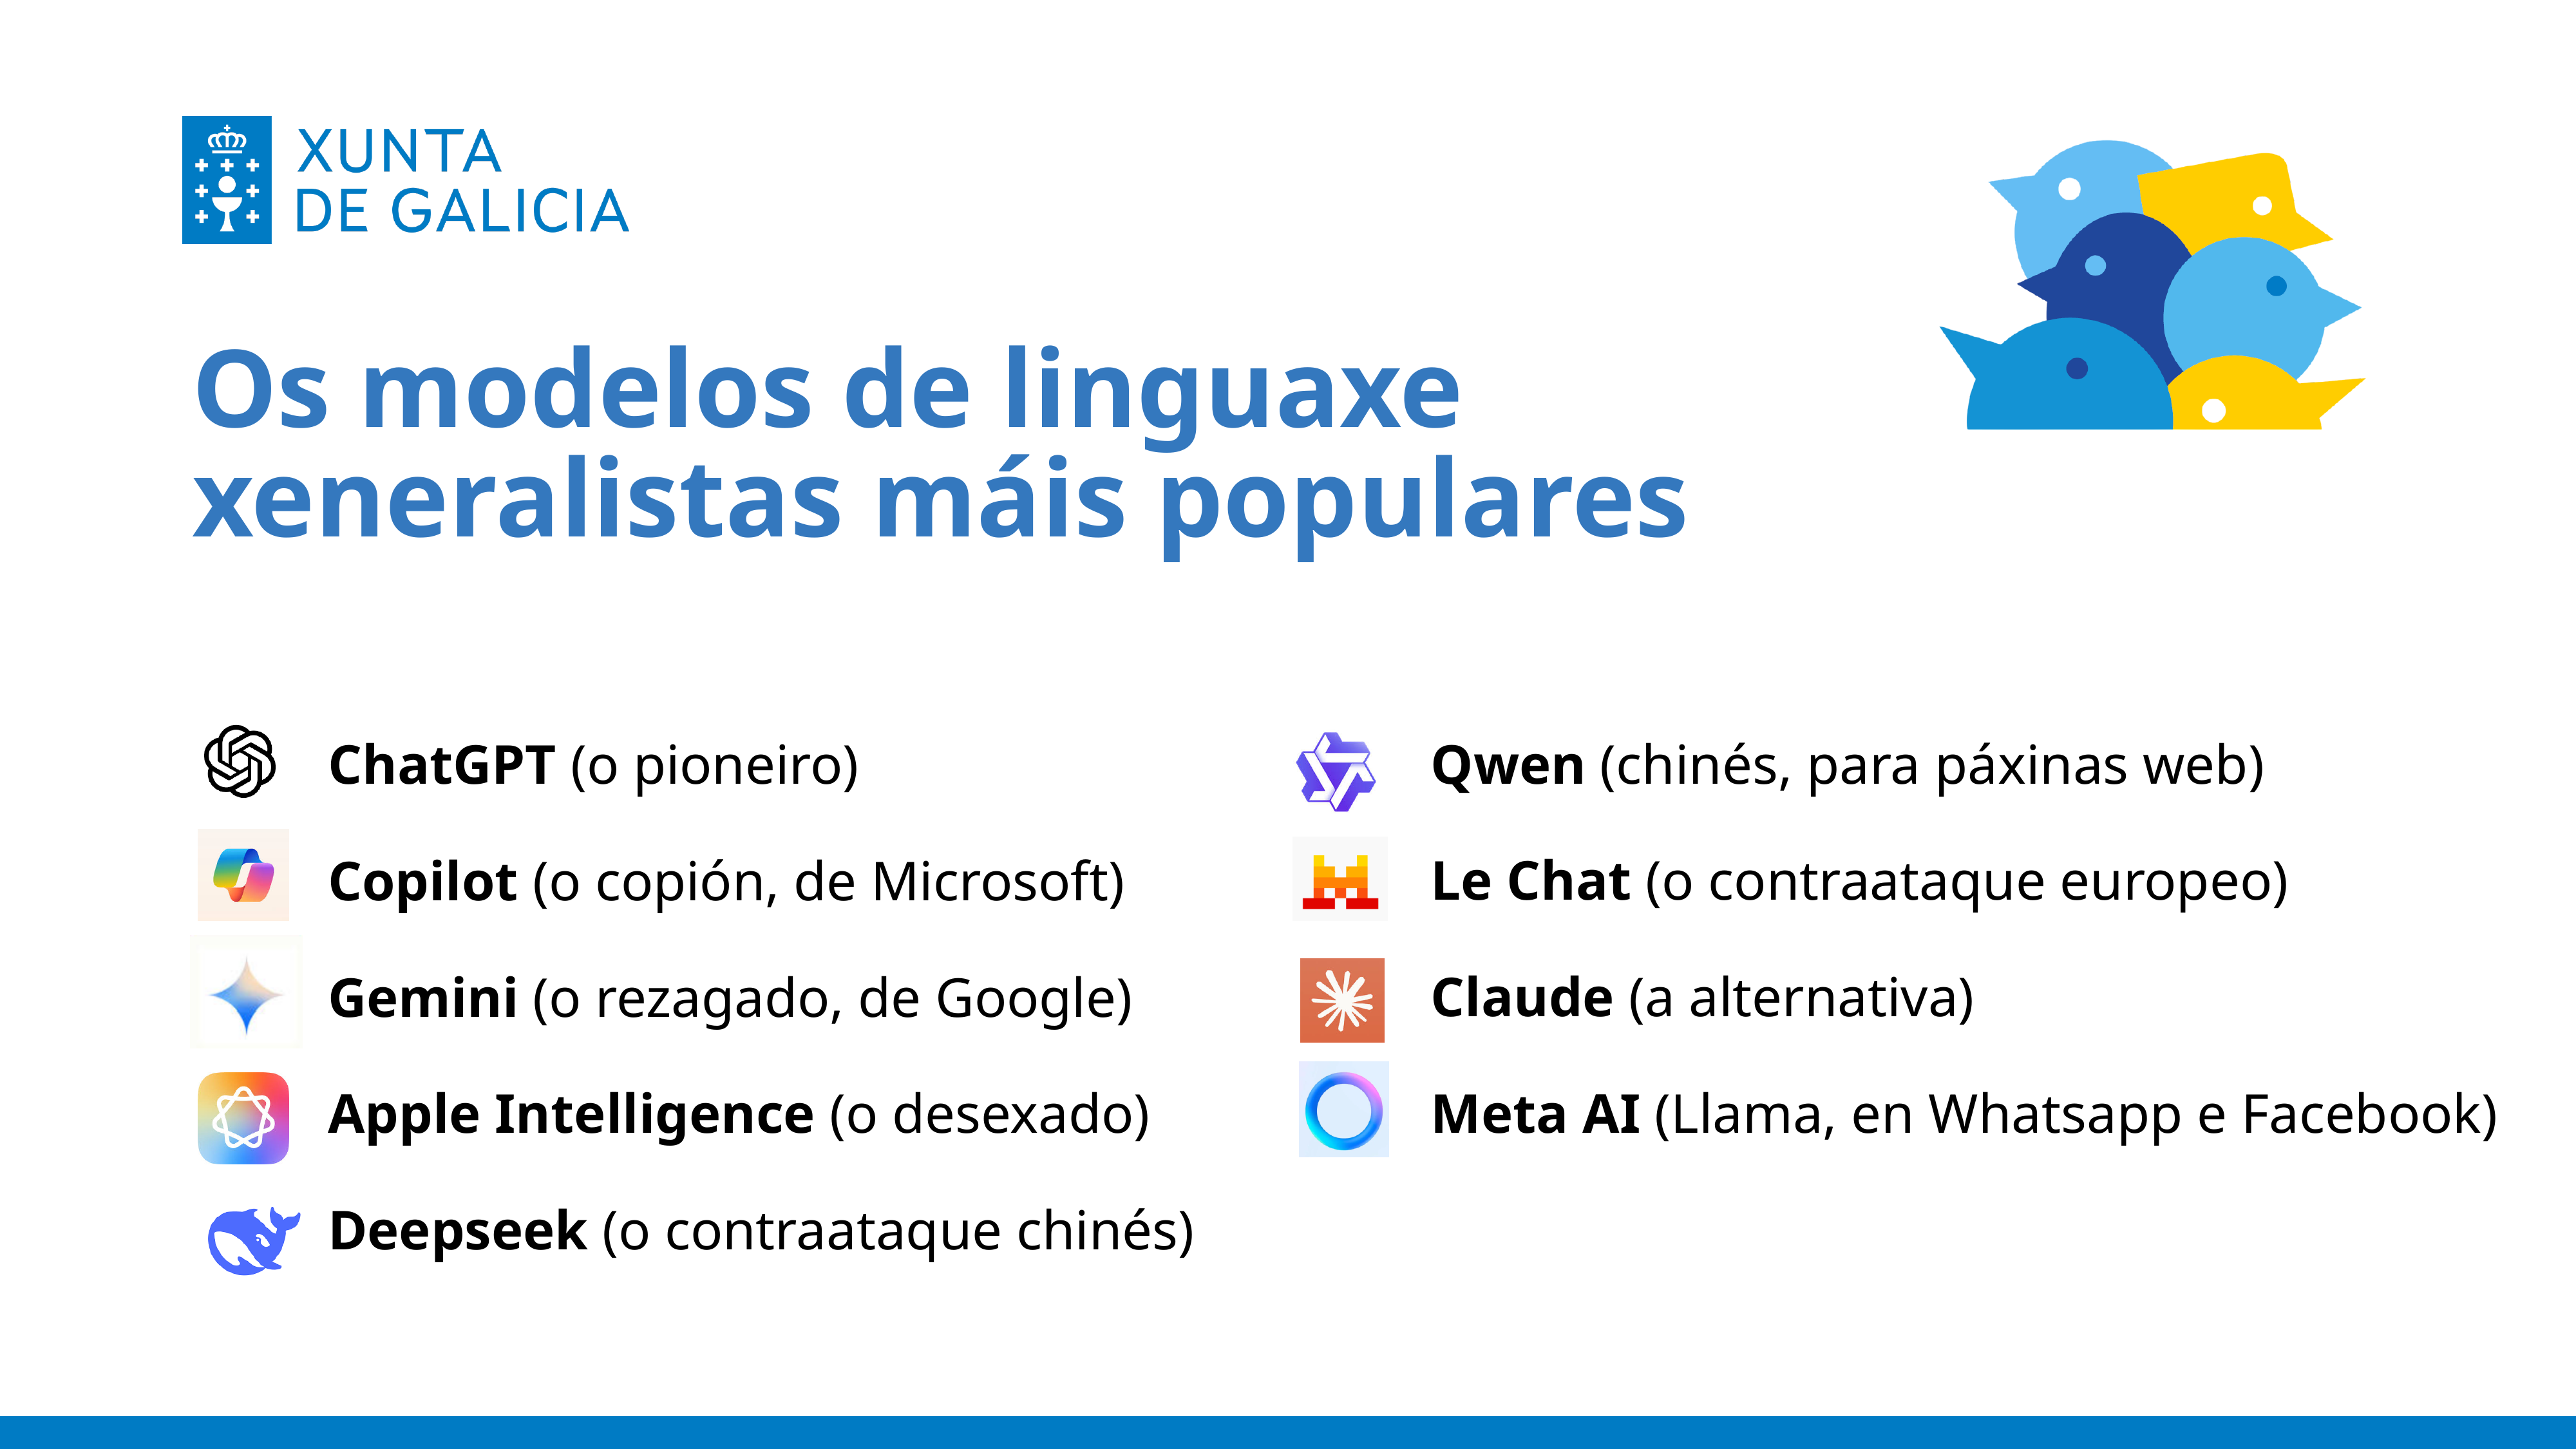

Os modelos de linguaxe xeneralistas máis populares
Qwen (chinés, para páxinas web)
Le Chat (o contraataque europeo)
Claude (a alternativa)
Meta AI (Llama, en Whatsapp e Facebook)
ChatGPT (o pioneiro)
Copilot (o copión, de Microsoft)
Gemini (o rezagado, de Google)
Apple Intelligence (o desexado)
Deepseek (o contraataque chinés)